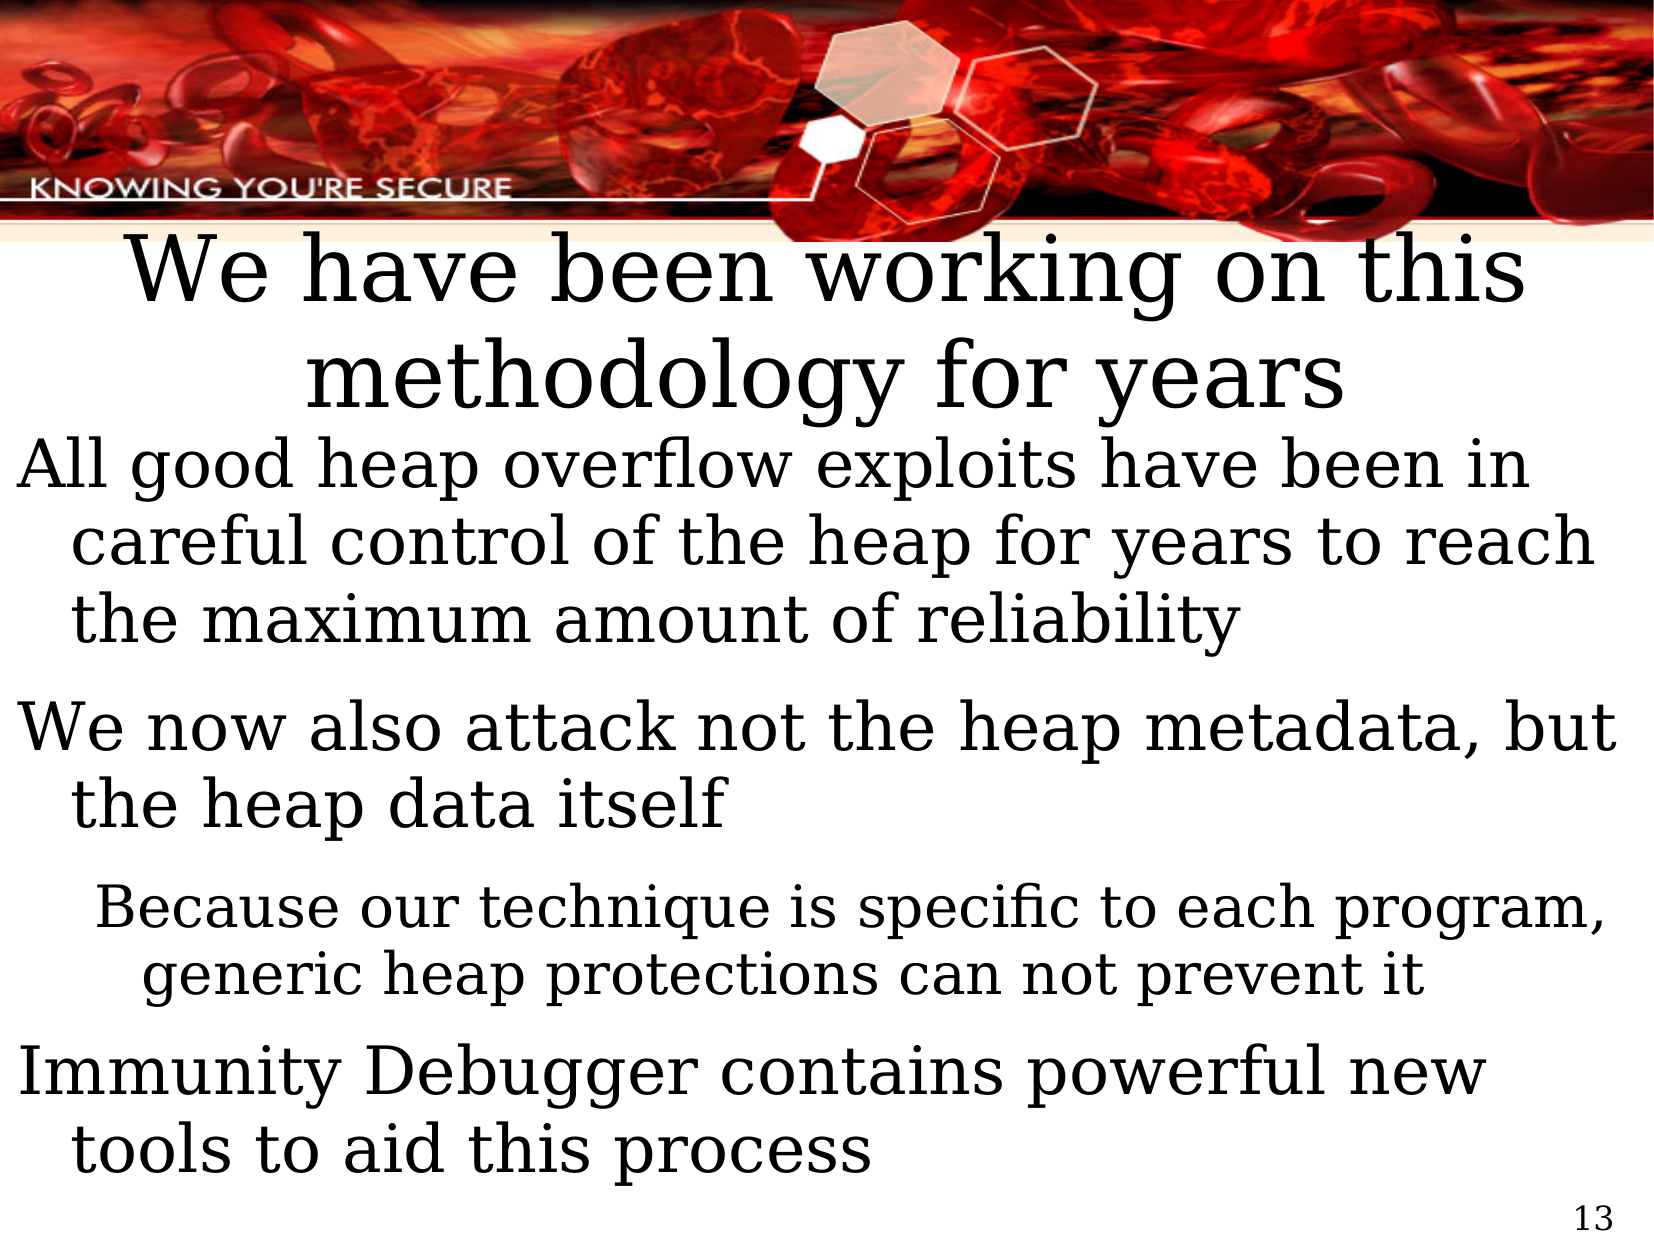

# We have been working on this methodology for years
All good heap overflow exploits have been in careful control of the heap for years to reach the maximum amount of reliability
We now also attack not the heap metadata, but the heap data itself
Because our technique is specific to each program, generic heap protections can not prevent it
Immunity Debugger contains powerful new tools to aid this process